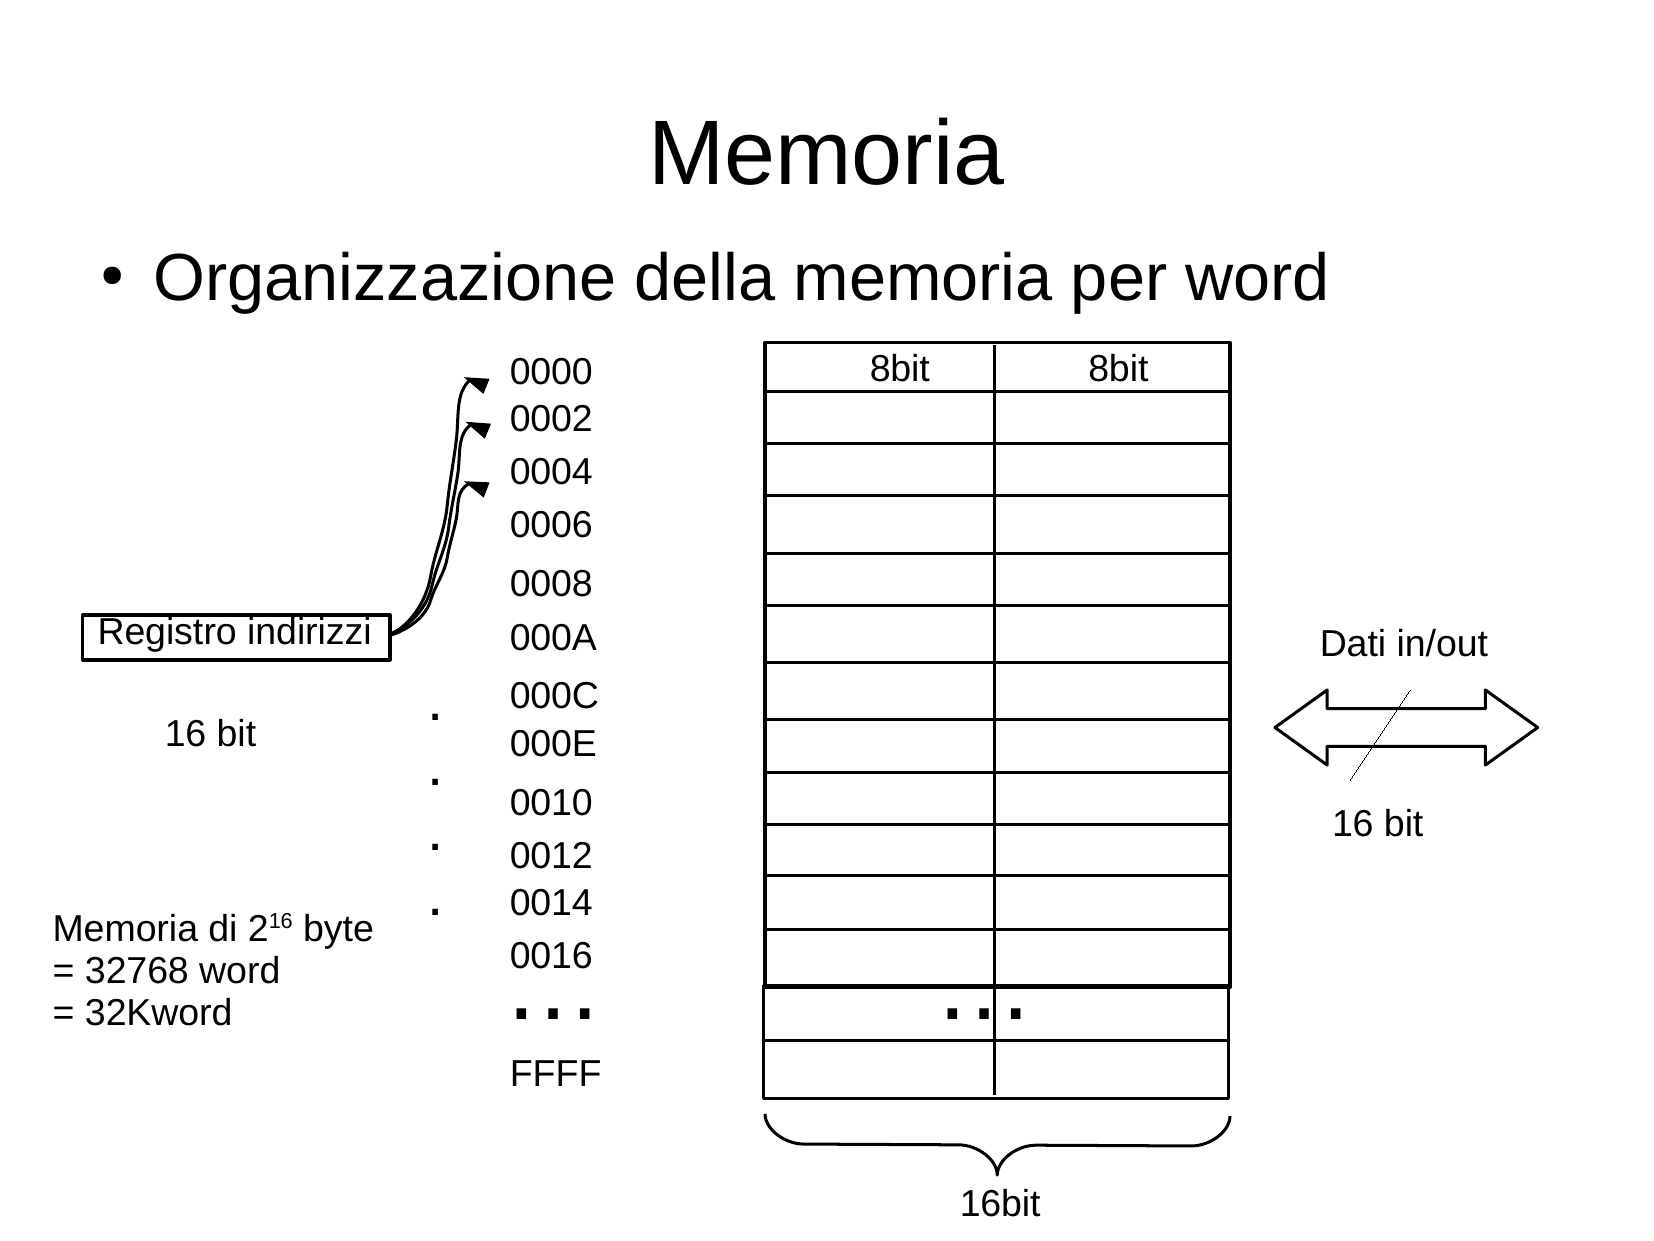

# Memoria
Organizzazione della memoria per word
8bit
8bit
0000
0002
0004
0006
0008
Registro indirizzi
000A
Dati in/out
.
.
.
.
000C
16 bit
000E
0010
16 bit
0012
0014
Memoria di 216 byte = 32768 word
= 32Kword
…
…
0016
FFFF
16bit